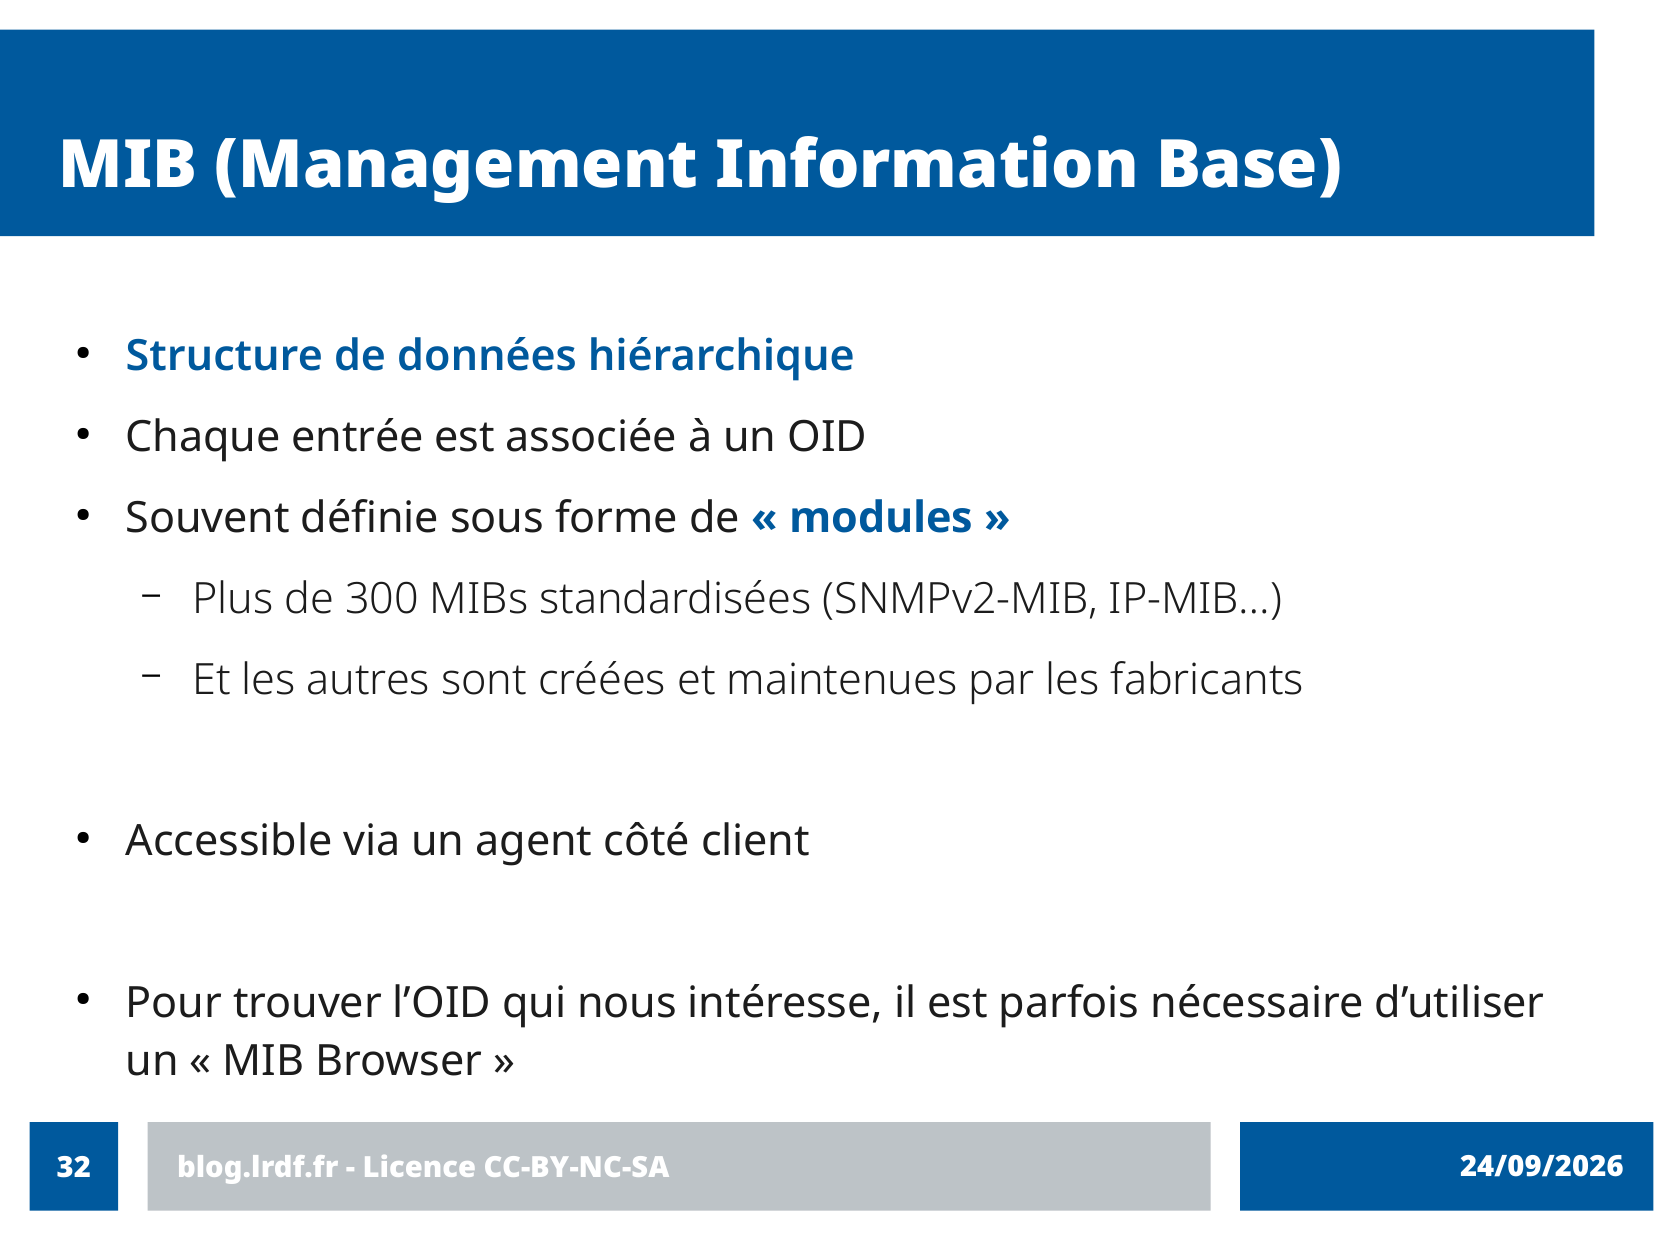

# MIB (Management Information Base)
Structure de données hiérarchique
Chaque entrée est associée à un OID
Souvent définie sous forme de « modules »
Plus de 300 MIBs standardisées (SNMPv2-MIB, IP-MIB…)
Et les autres sont créées et maintenues par les fabricants
Accessible via un agent côté client
Pour trouver l’OID qui nous intéresse, il est parfois nécessaire d’utiliser un « MIB Browser »
32
blog.lrdf.fr - Licence CC-BY-NC-SA